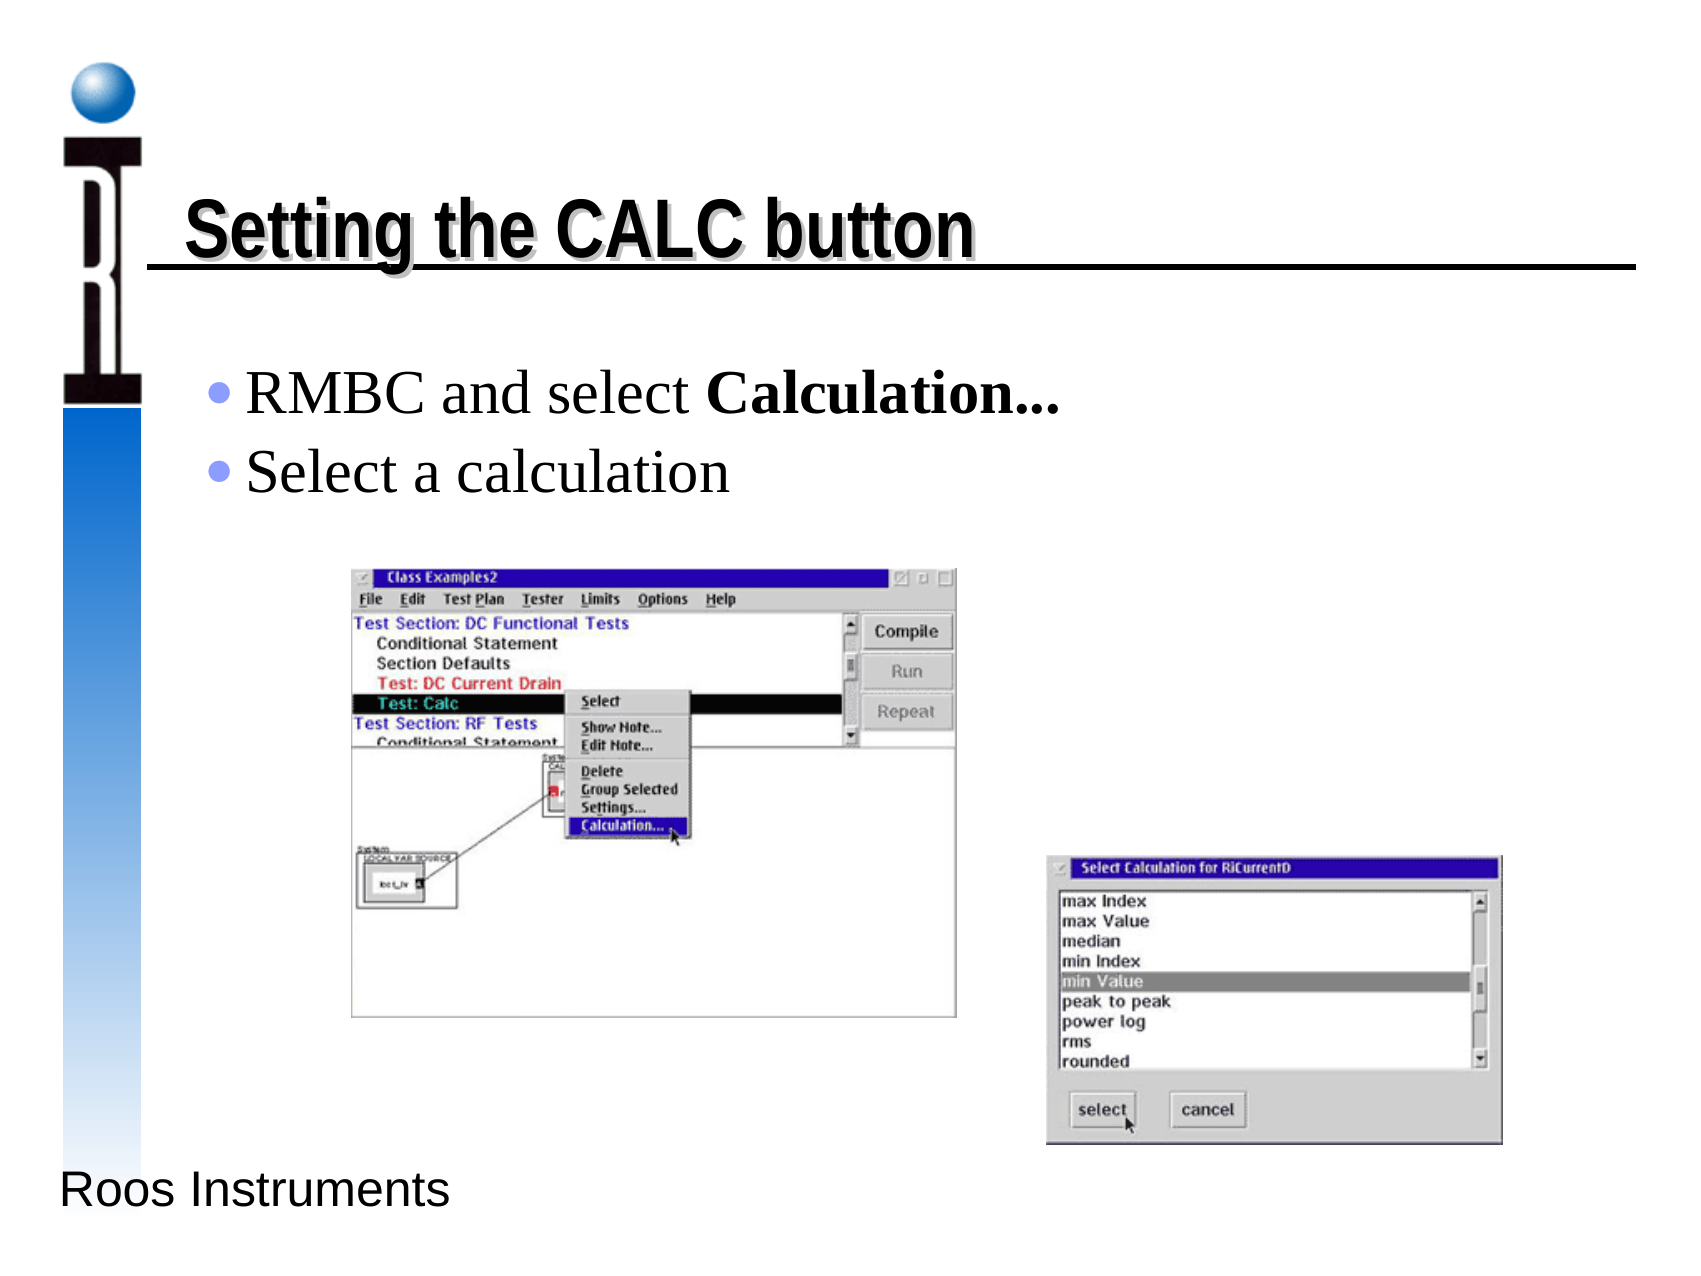

Setting the CALC button
RMBC and select Calculation...
Select a calculation